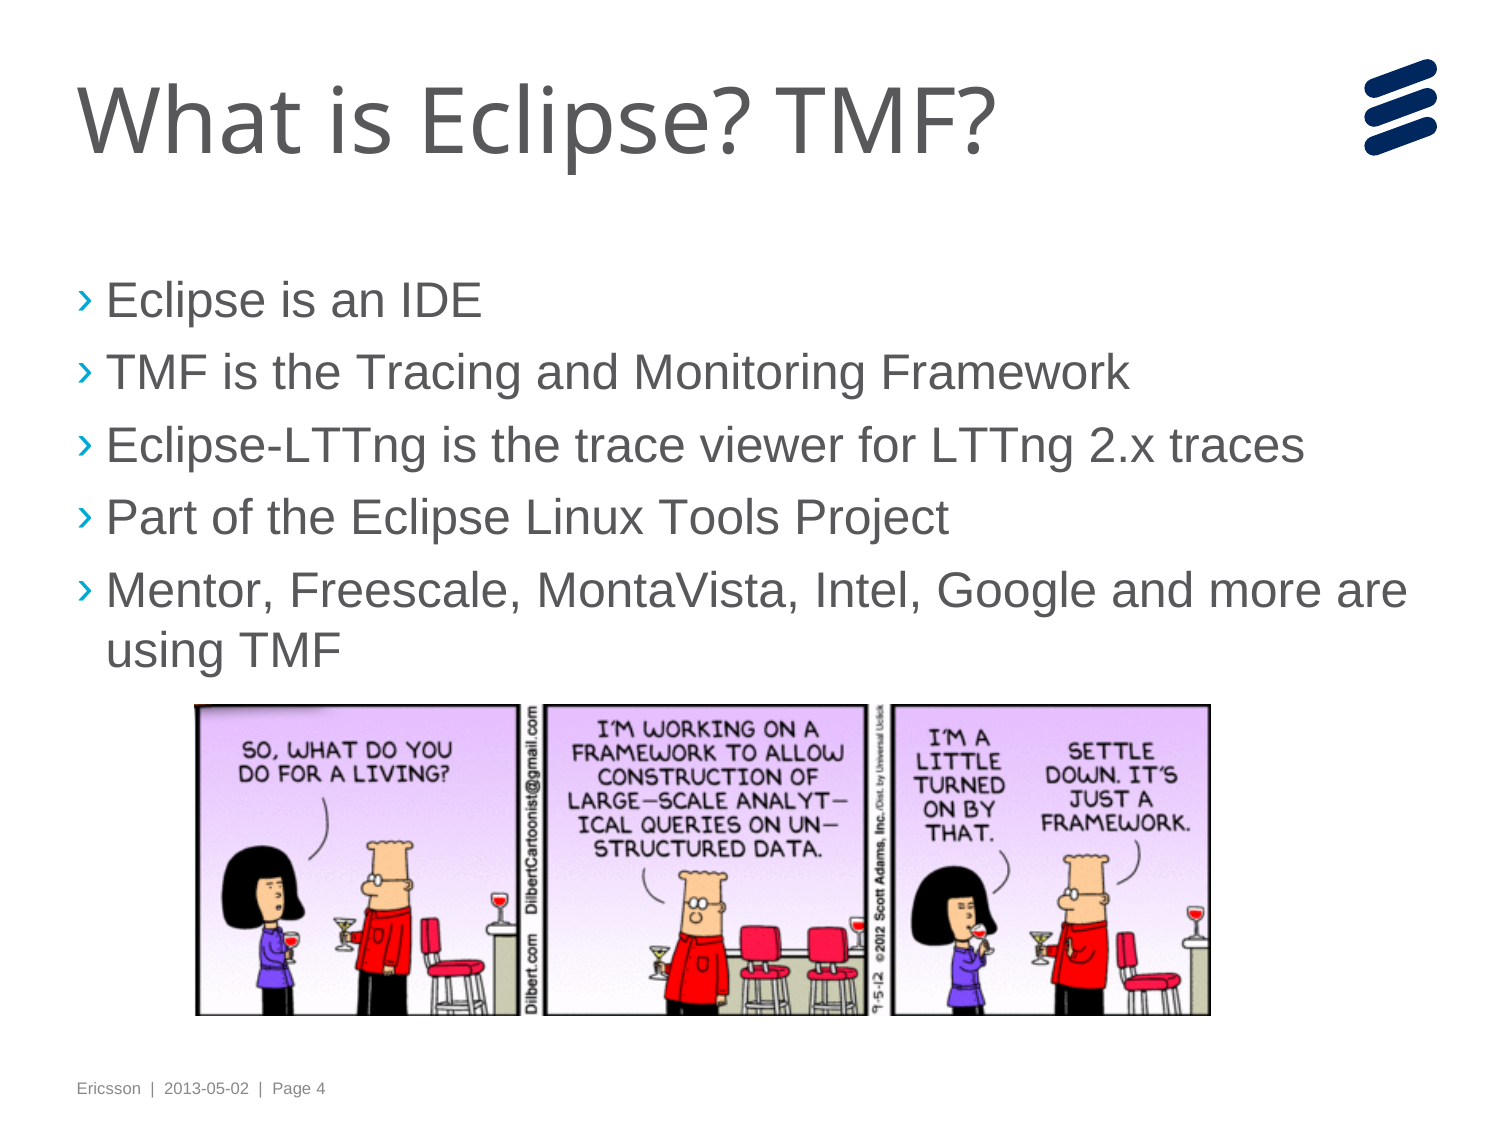

# What is Eclipse? TMF?
Eclipse is an IDE
TMF is the Tracing and Monitoring Framework
Eclipse-LTTng is the trace viewer for LTTng 2.x traces
Part of the Eclipse Linux Tools Project
Mentor, Freescale, MontaVista, Intel, Google and more are using TMF